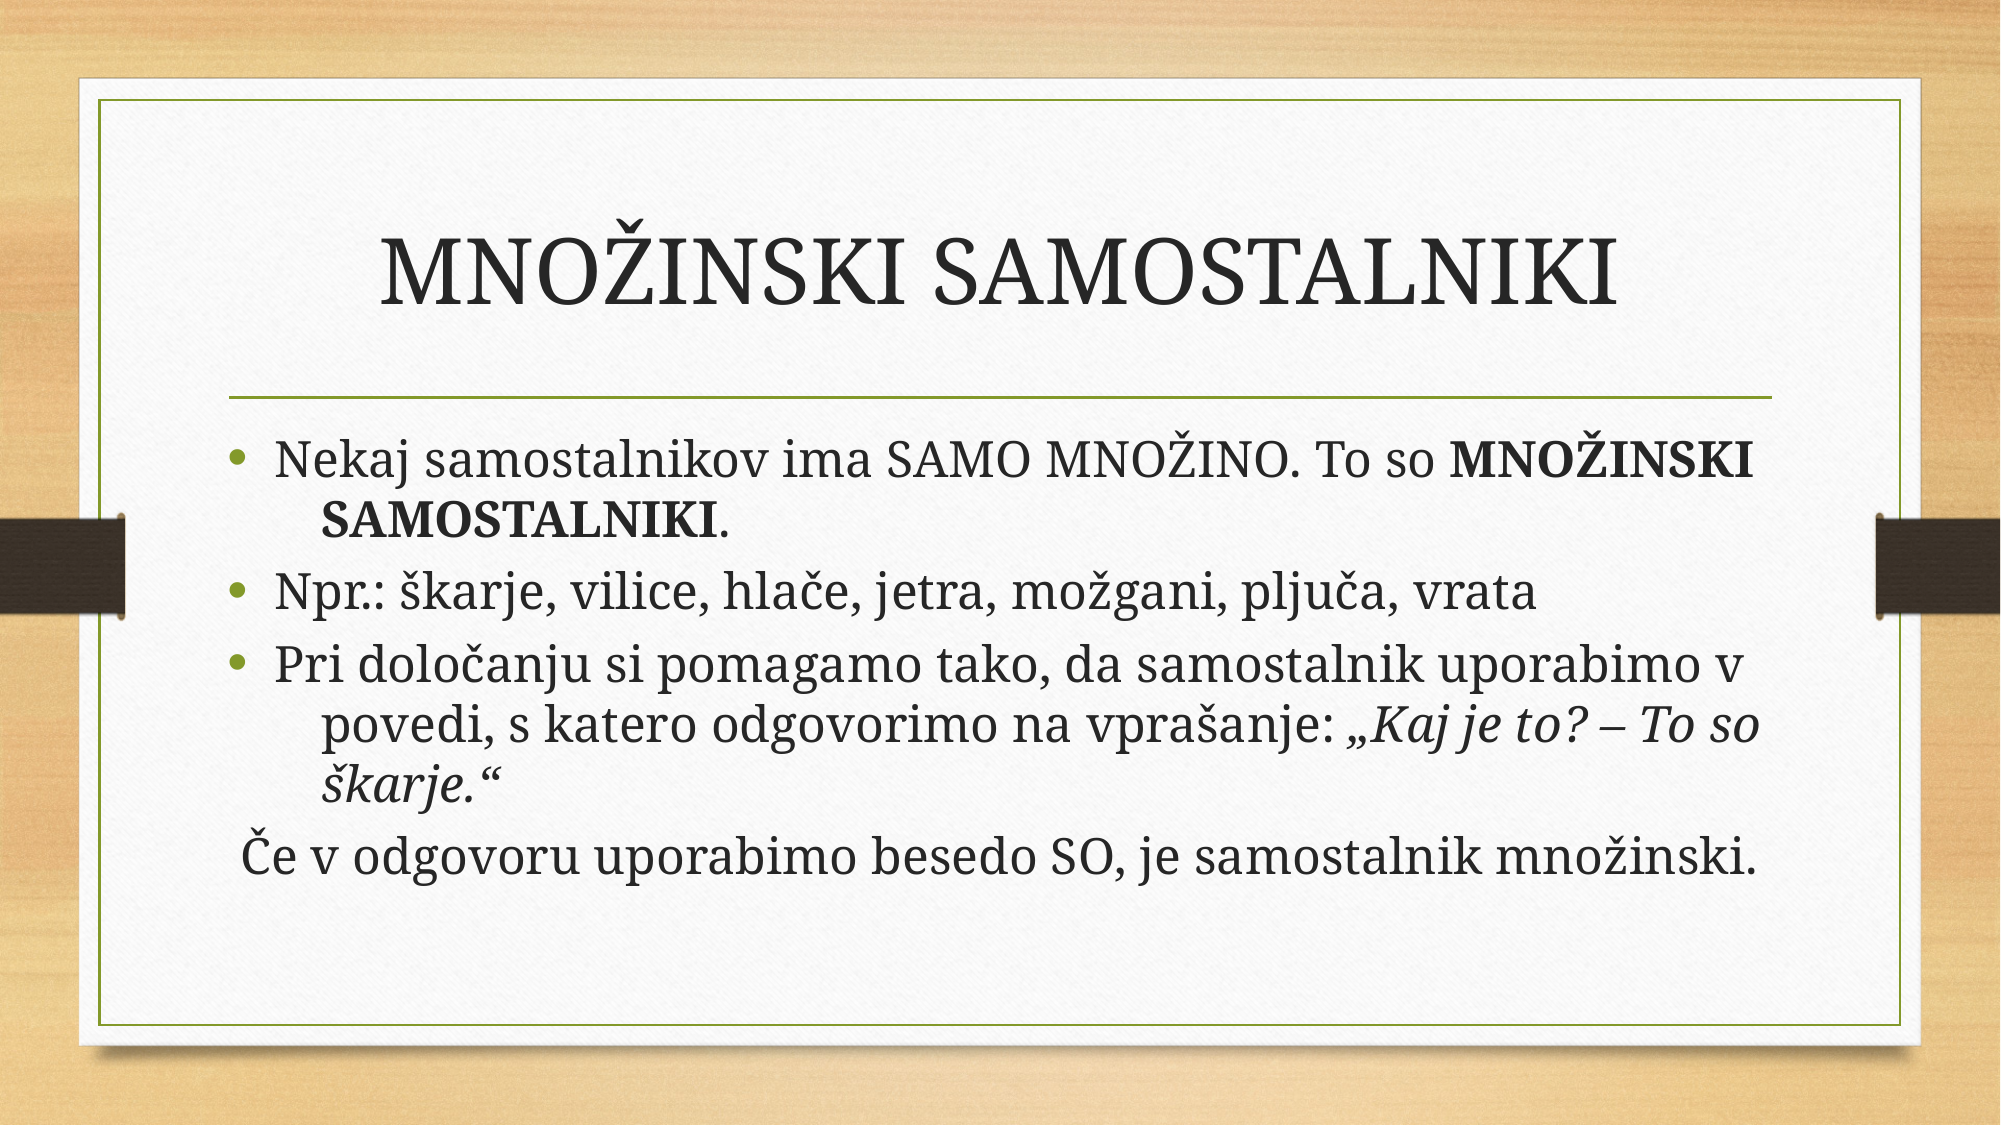

# MNOŽINSKI SAMOSTALNIKI
Nekaj samostalnikov ima SAMO MNOŽINO. To so MNOŽINSKI SAMOSTALNIKI.
Npr.: škarje, vilice, hlače, jetra, možgani, pljuča, vrata
Pri določanju si pomagamo tako, da samostalnik uporabimo v povedi, s katero odgovorimo na vprašanje: „Kaj je to? – To so škarje.“
 Če v odgovoru uporabimo besedo SO, je samostalnik množinski.